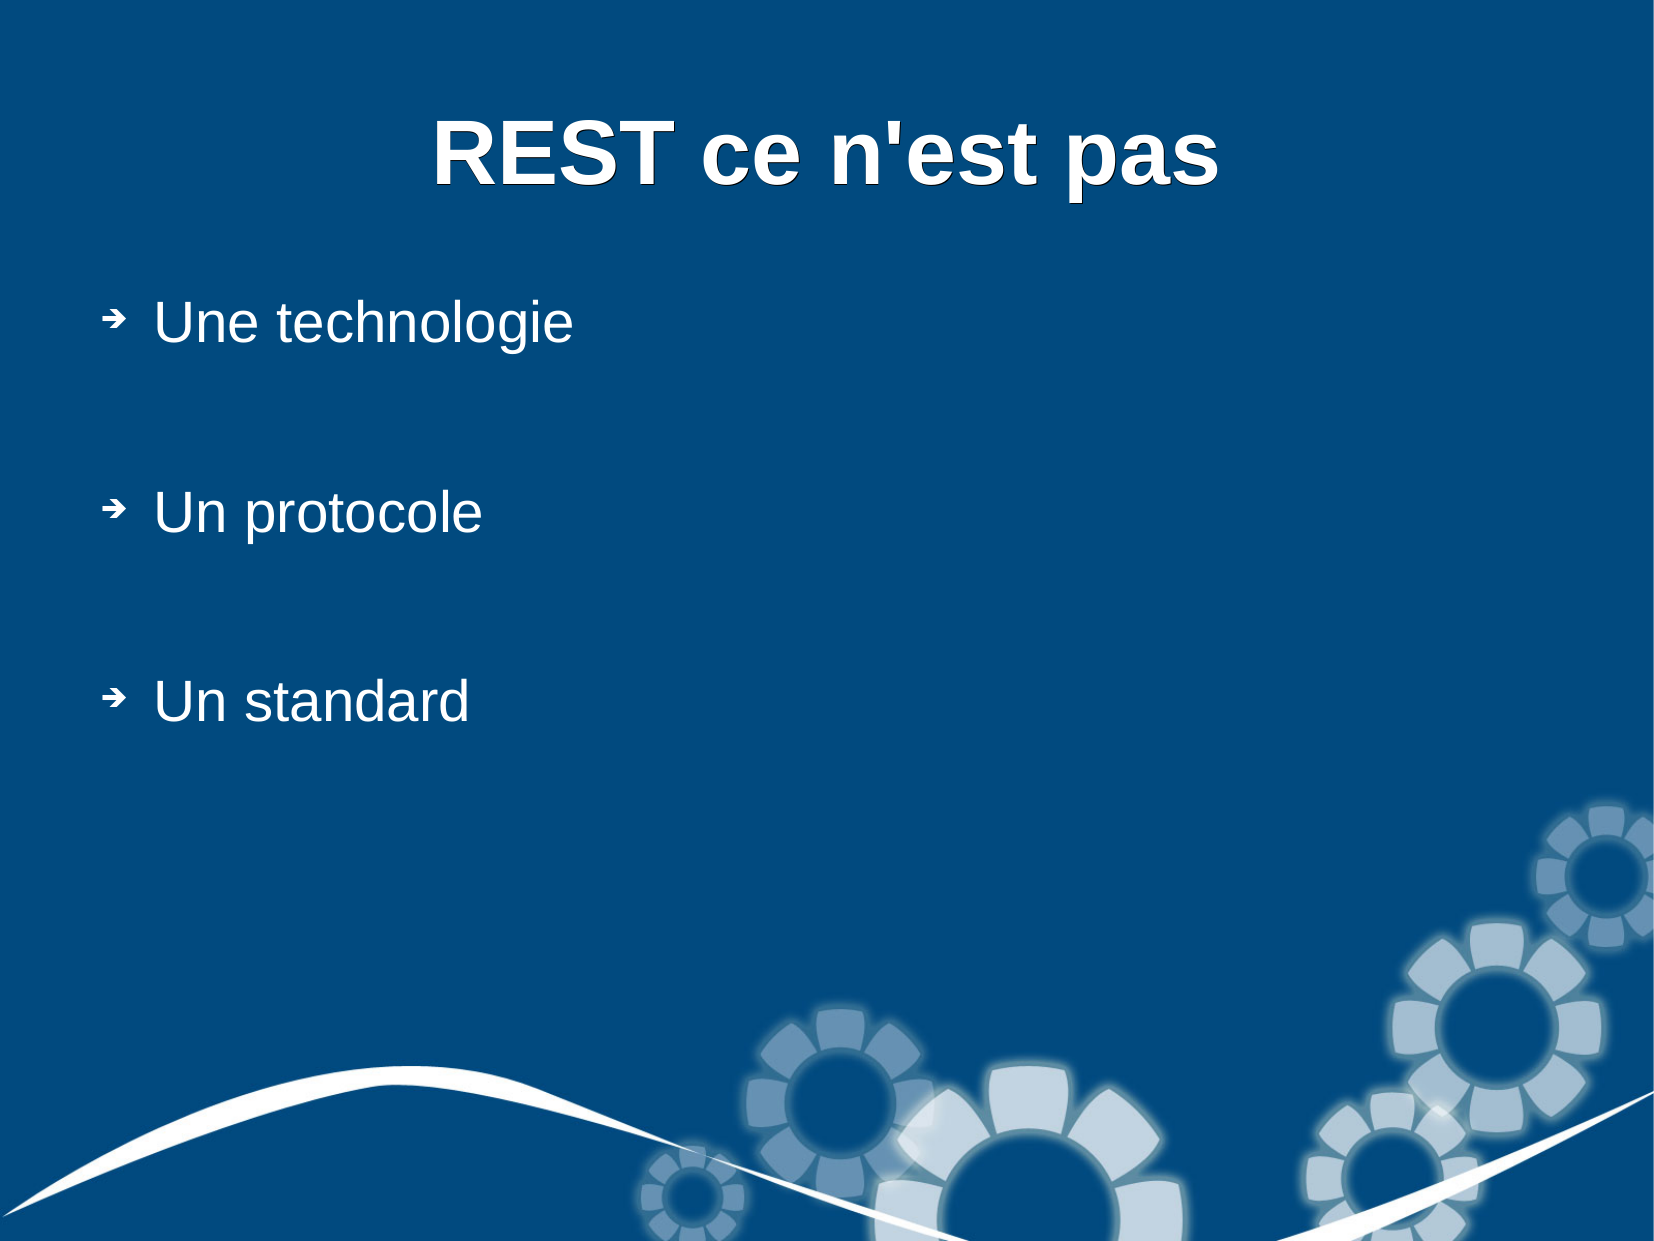

# REST ce n'est pas
Une technologie
Un protocole
Un standard